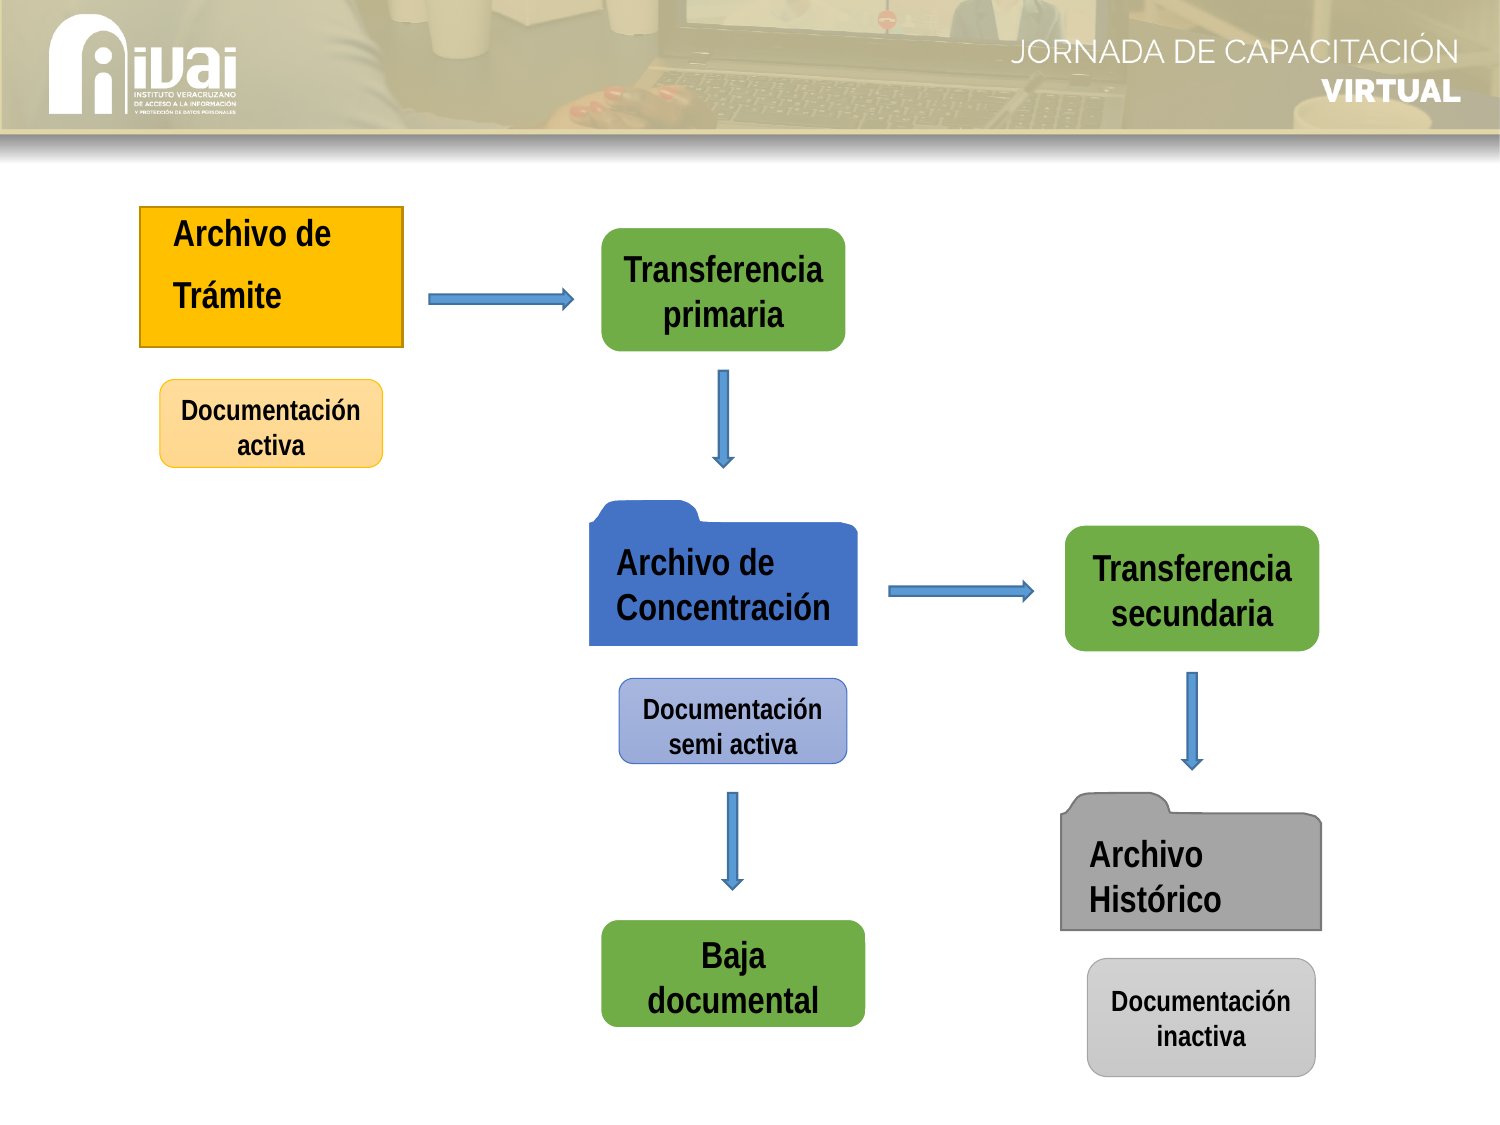

Archivo de
Trámite
Transferencia primaria
Documentación activa
Archivo de Concentración
Transferencia secundaria
Documentación semi activa
Archivo Histórico
Baja documental
Documentación inactiva